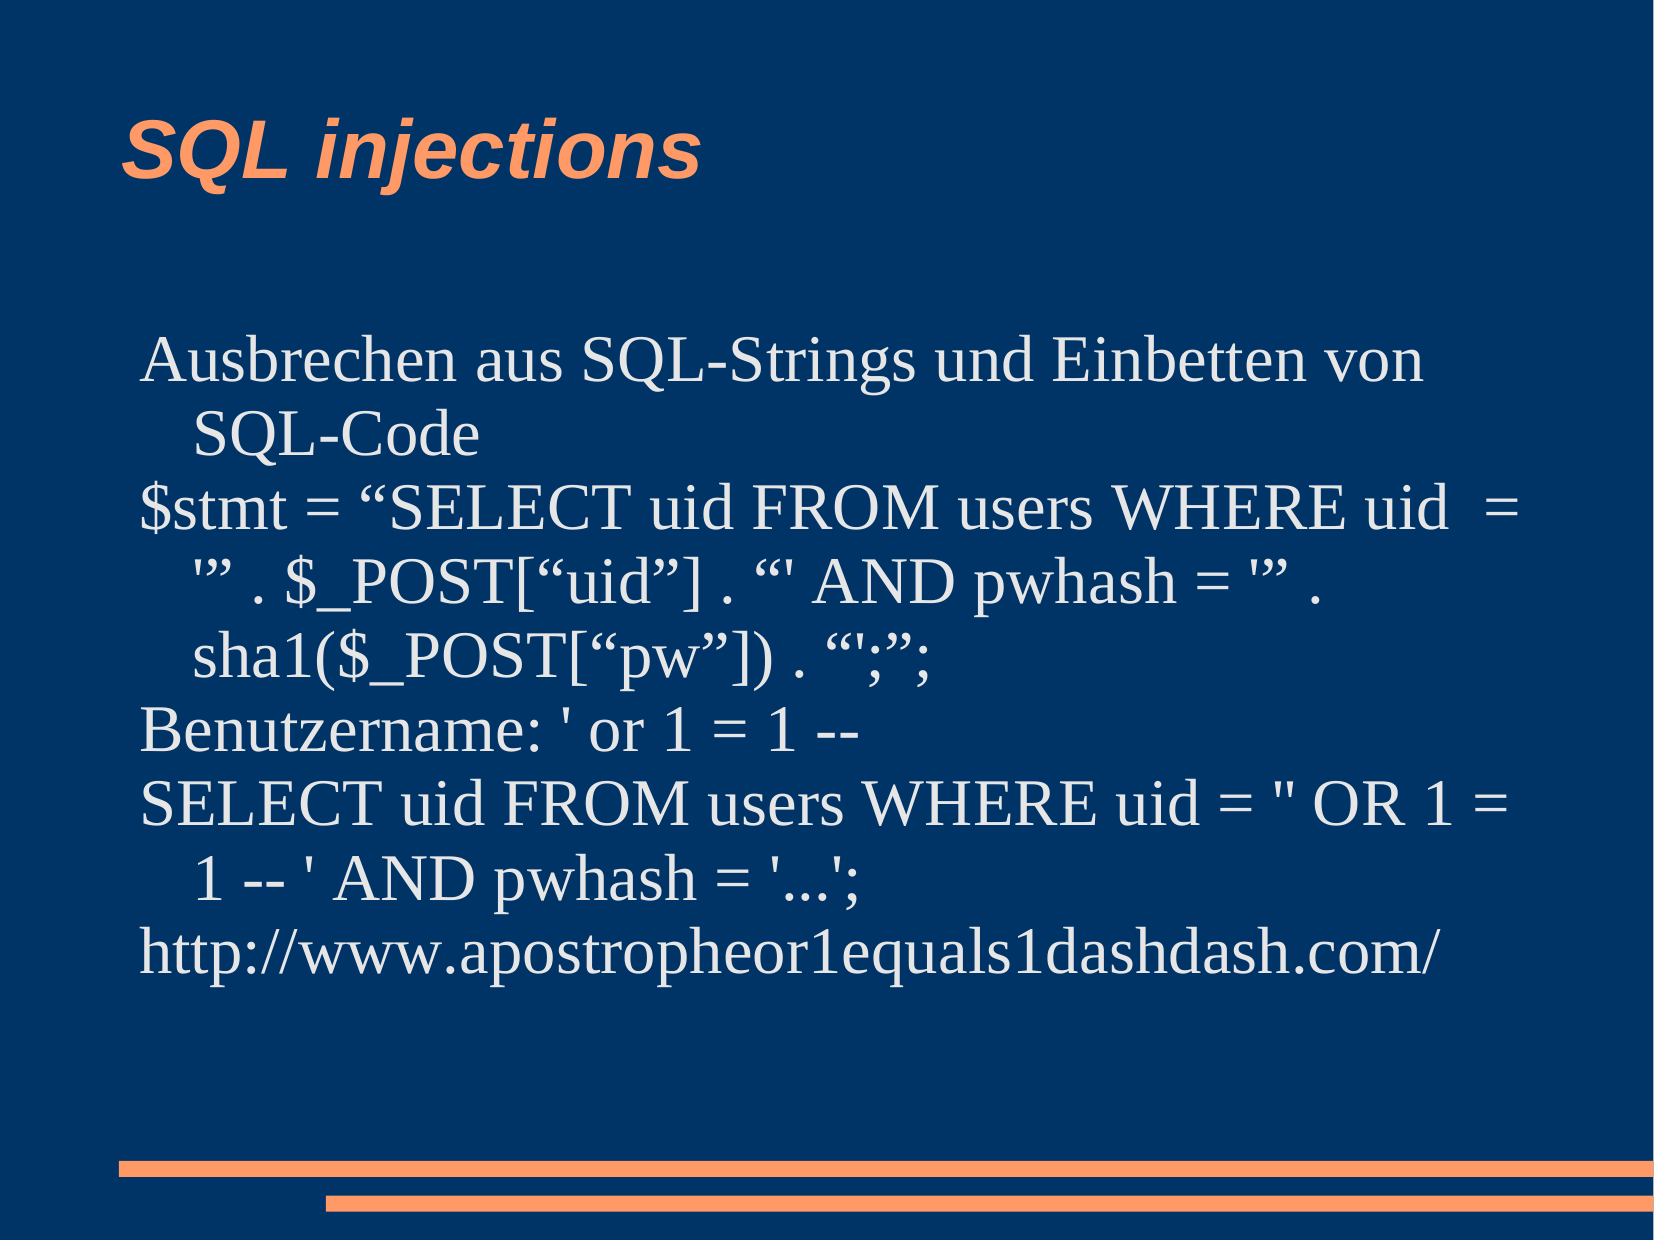

# SQL injections
Ausbrechen aus SQL-Strings und Einbetten von SQL-Code
$stmt = “SELECT uid FROM users WHERE uid = '” . $_POST[“uid”] . “' AND pwhash = '” . sha1($_POST[“pw”]) . “';”;
Benutzername: ' or 1 = 1 --
SELECT uid FROM users WHERE uid = '' OR 1 = 1 -- ' AND pwhash = '...';
http://www.apostropheor1equals1dashdash.com/